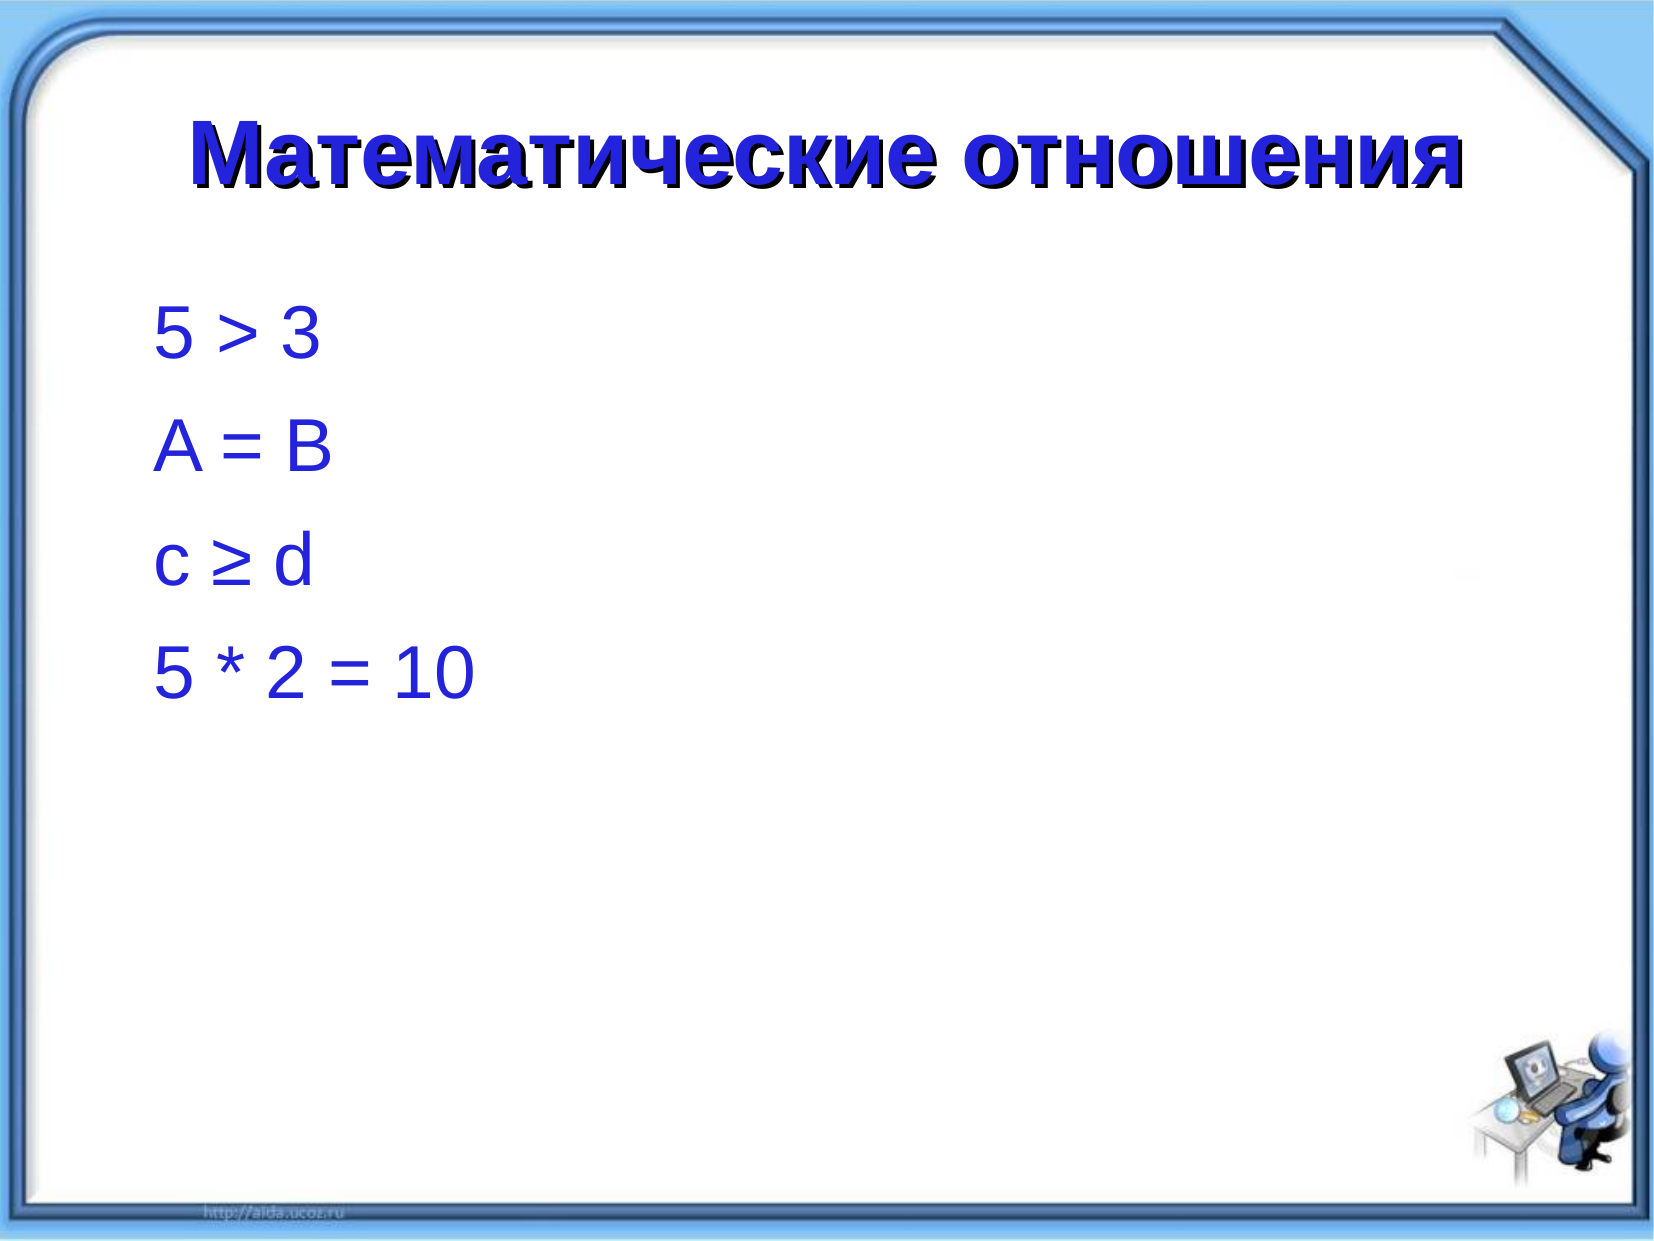

# Математические отношения
5 > 3
A = B
c ≥ d
5 * 2 = 10